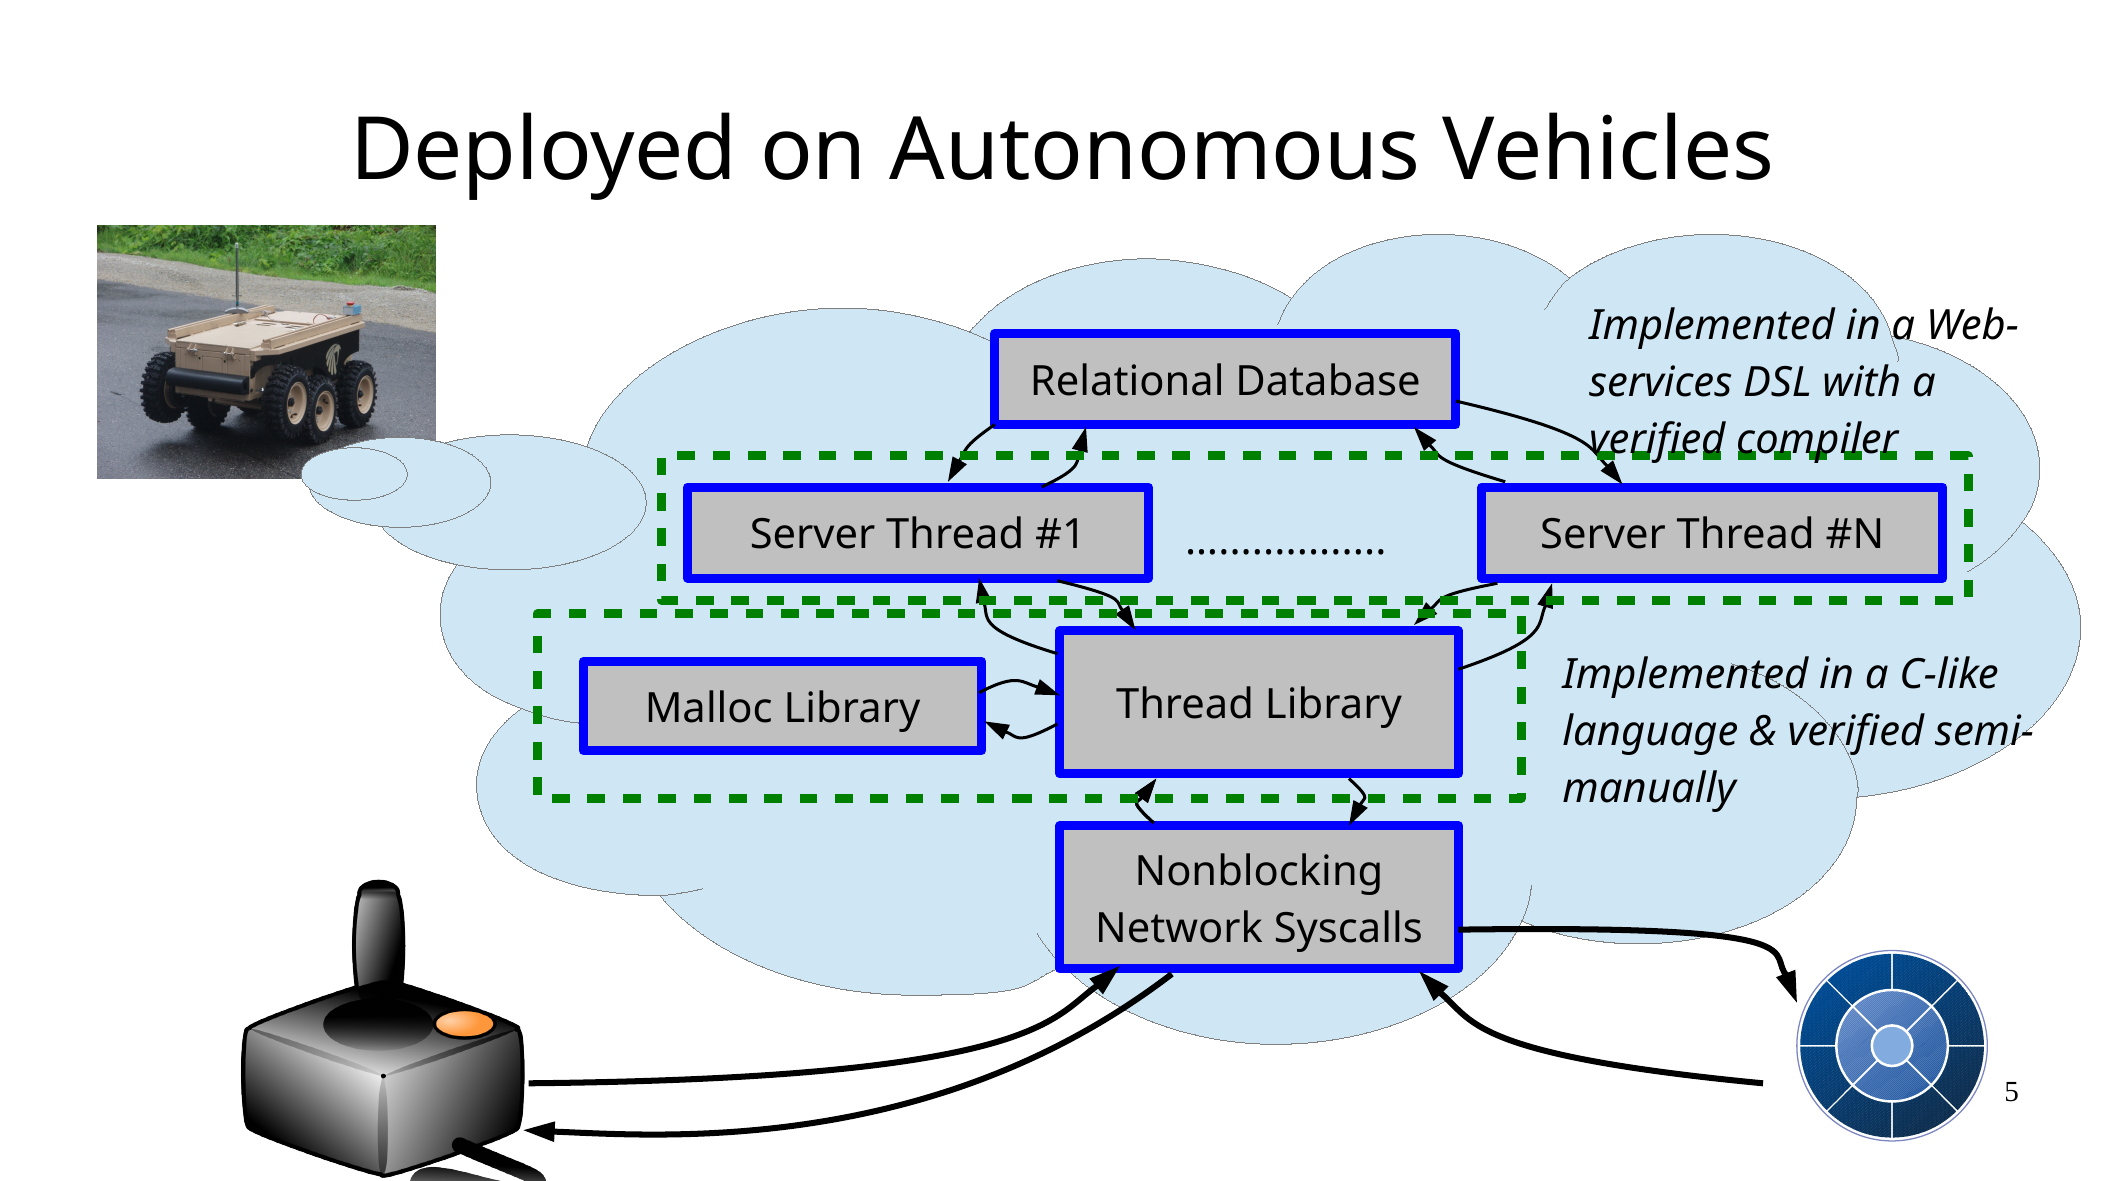

# Deployed on Autonomous Vehicles
Implemented in a Web-services DSL with a verified compiler
Relational Database
Server Thread #1
Server Thread #N
…...............
Thread Library
Malloc Library
Nonblocking Network Syscalls
Implemented in a C-like language & verified semi-manually
5